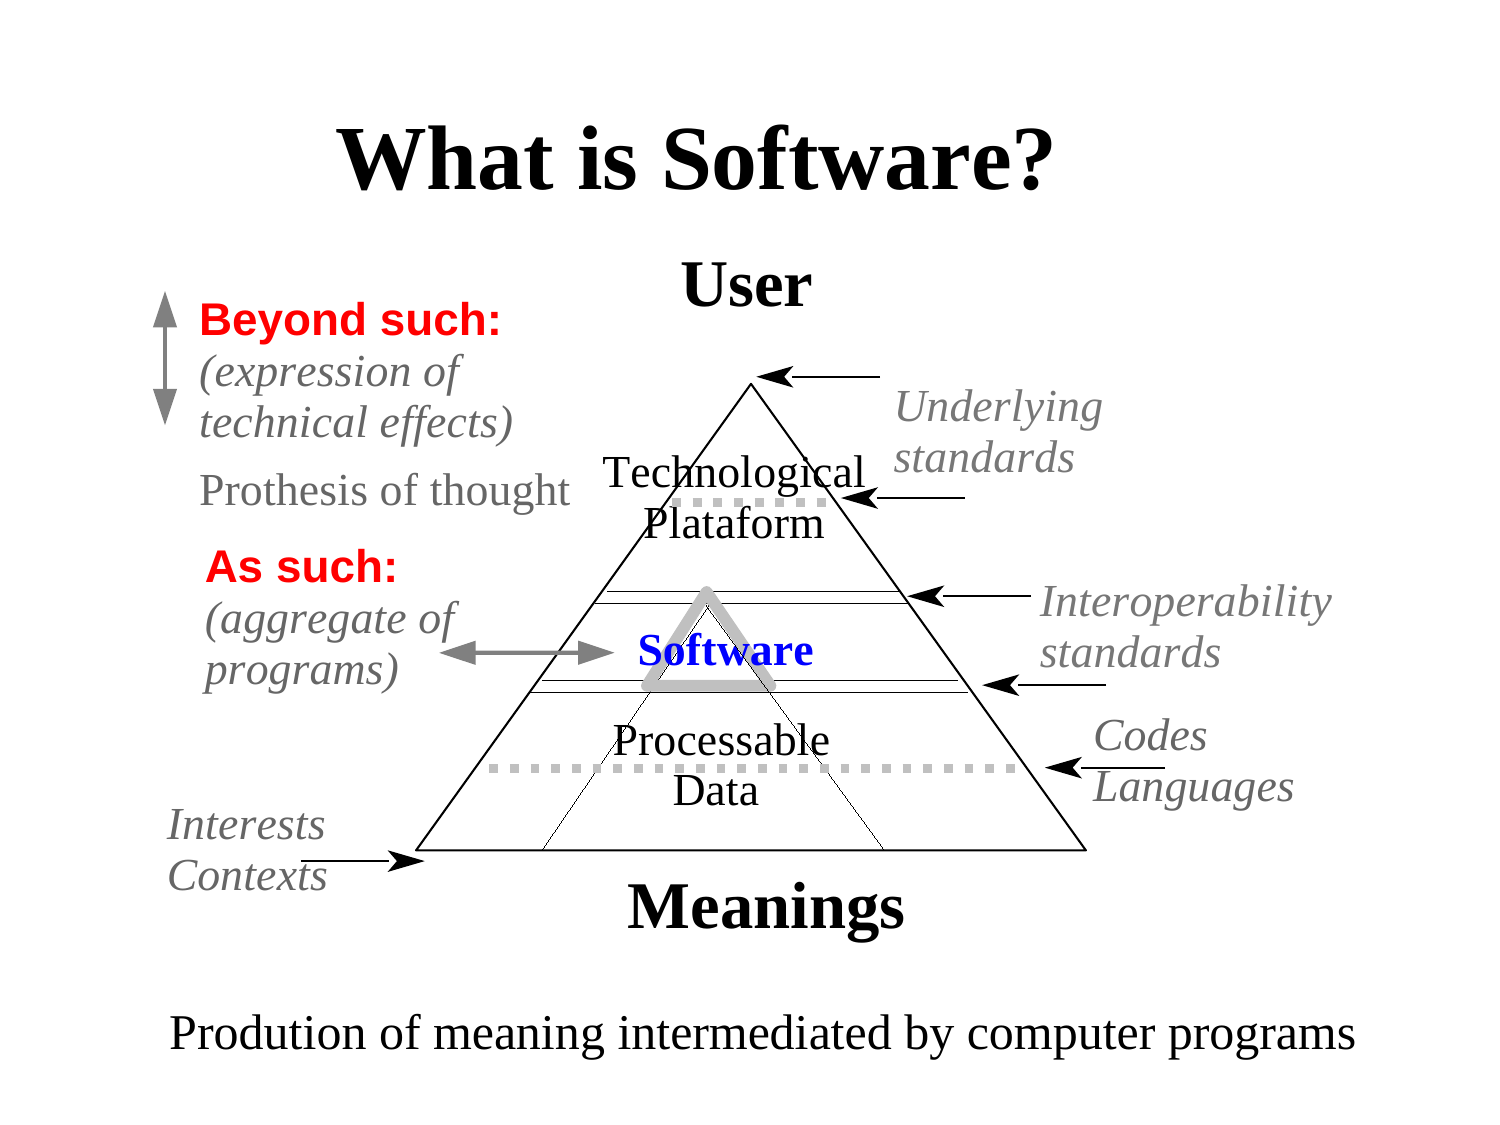

# What is Software?
User
Beyond such:
(expression of technical effects)
Prothesis of thought
Underlying
standards
Technological
Plataform
As such:
(aggregate of programs)
Interoperability
standards
Software
Codes
Languages
 Processable
Data
Interests
Contexts
Meanings
Prodution of meaning intermediated by computer programs